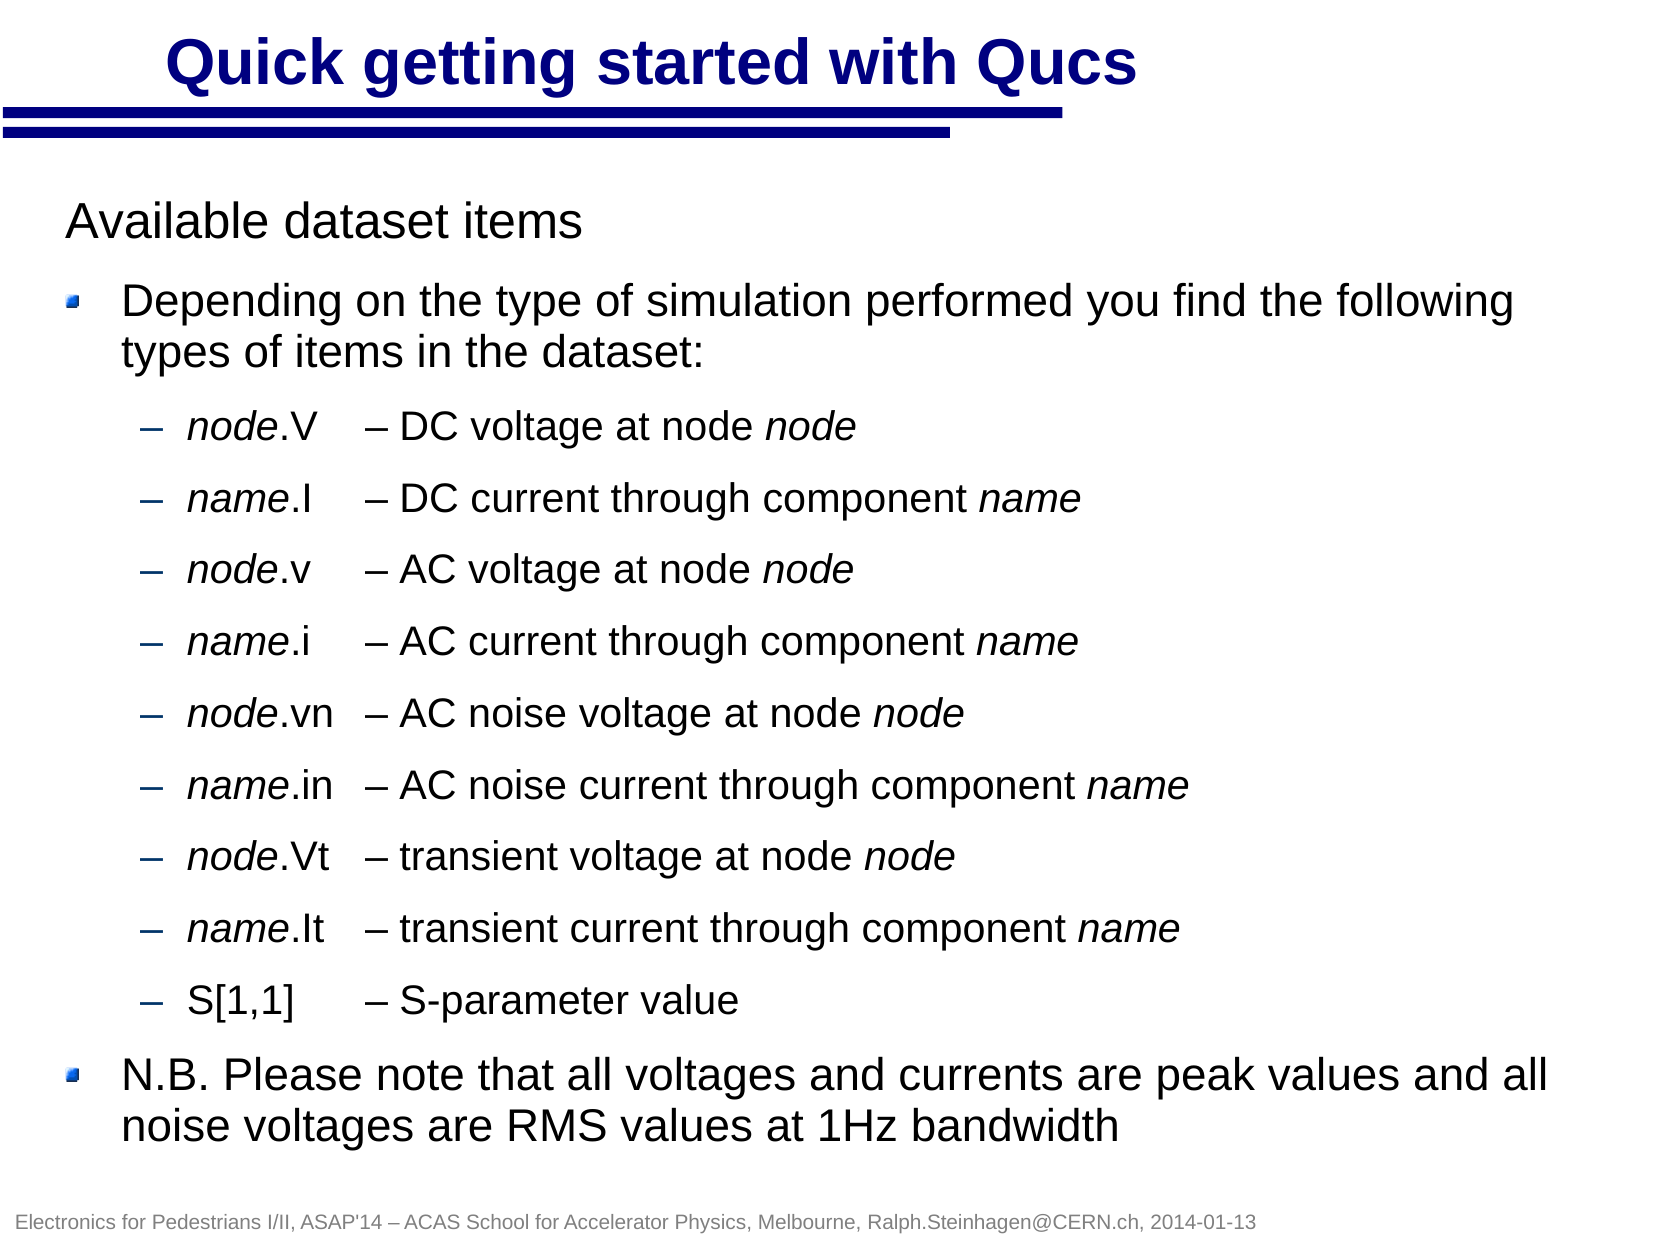

# Quick getting started with Qucs
Available dataset items
Depending on the type of simulation performed you ﬁnd the following types of items in the dataset:
node.V	– DC voltage at node node
name.I	– DC current through component name
node.v	– AC voltage at node node
name.i	– AC current through component name
node.vn	– AC noise voltage at node node
name.in	– AC noise current through component name
node.Vt	– transient voltage at node node
name.It	– transient current through component name
S[1,1] 	– S-parameter value
N.B. Please note that all voltages and currents are peak values and all noise voltages are RMS values at 1Hz bandwidth